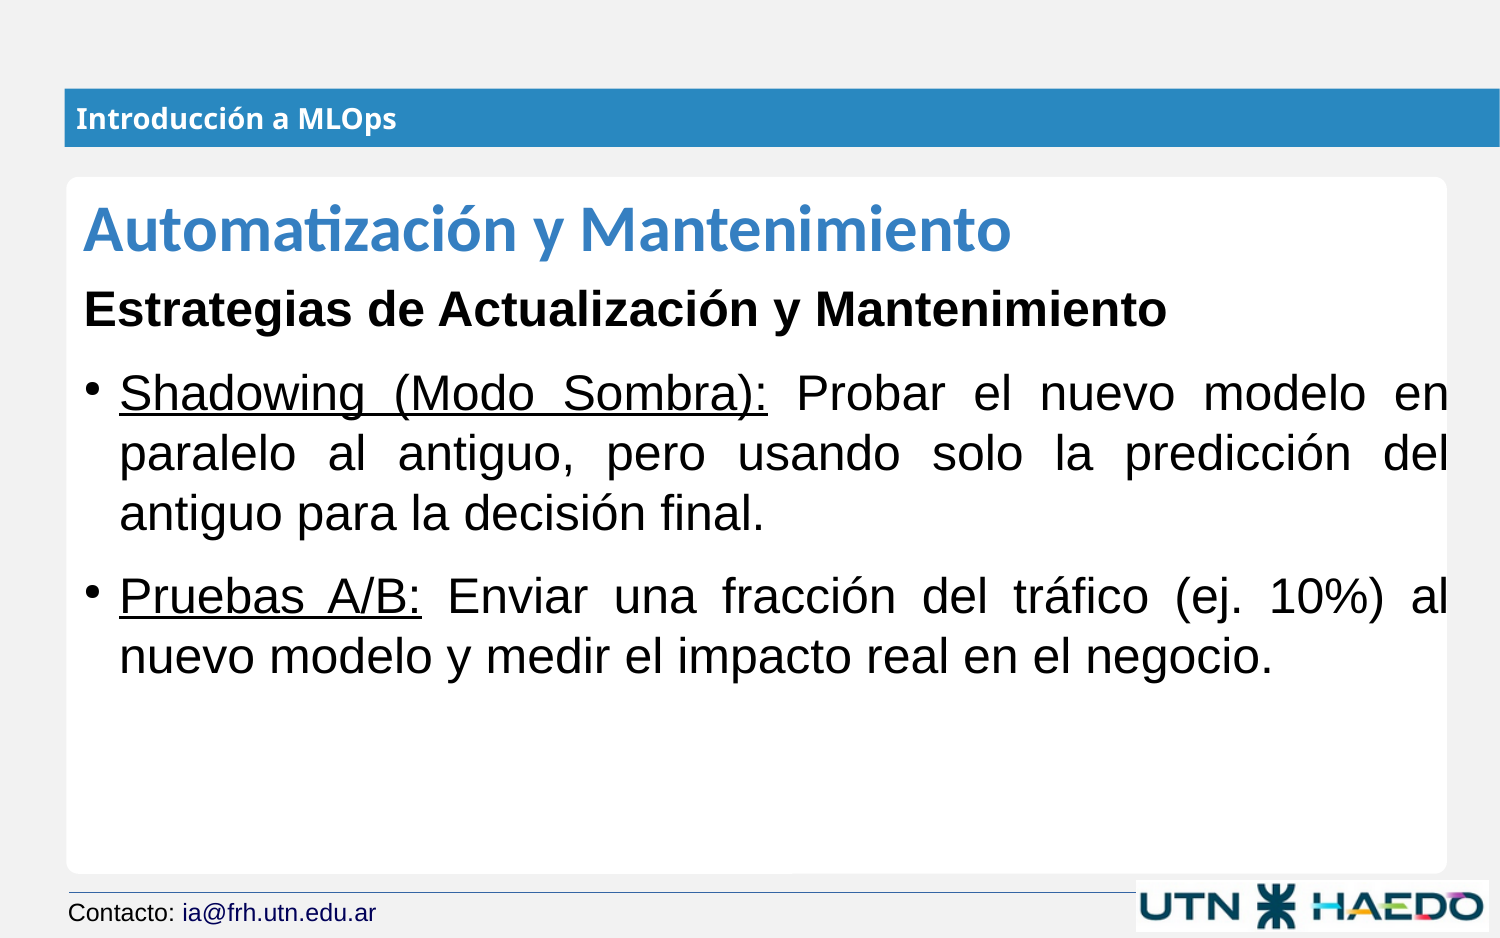

Introducción a MLOps
Automatización y Mantenimiento
Estrategias de Actualización y Mantenimiento
Shadowing (Modo Sombra): Probar el nuevo modelo en paralelo al antiguo, pero usando solo la predicción del antiguo para la decisión final.
Pruebas A/B: Enviar una fracción del tráfico (ej. 10%) al nuevo modelo y medir el impacto real en el negocio.